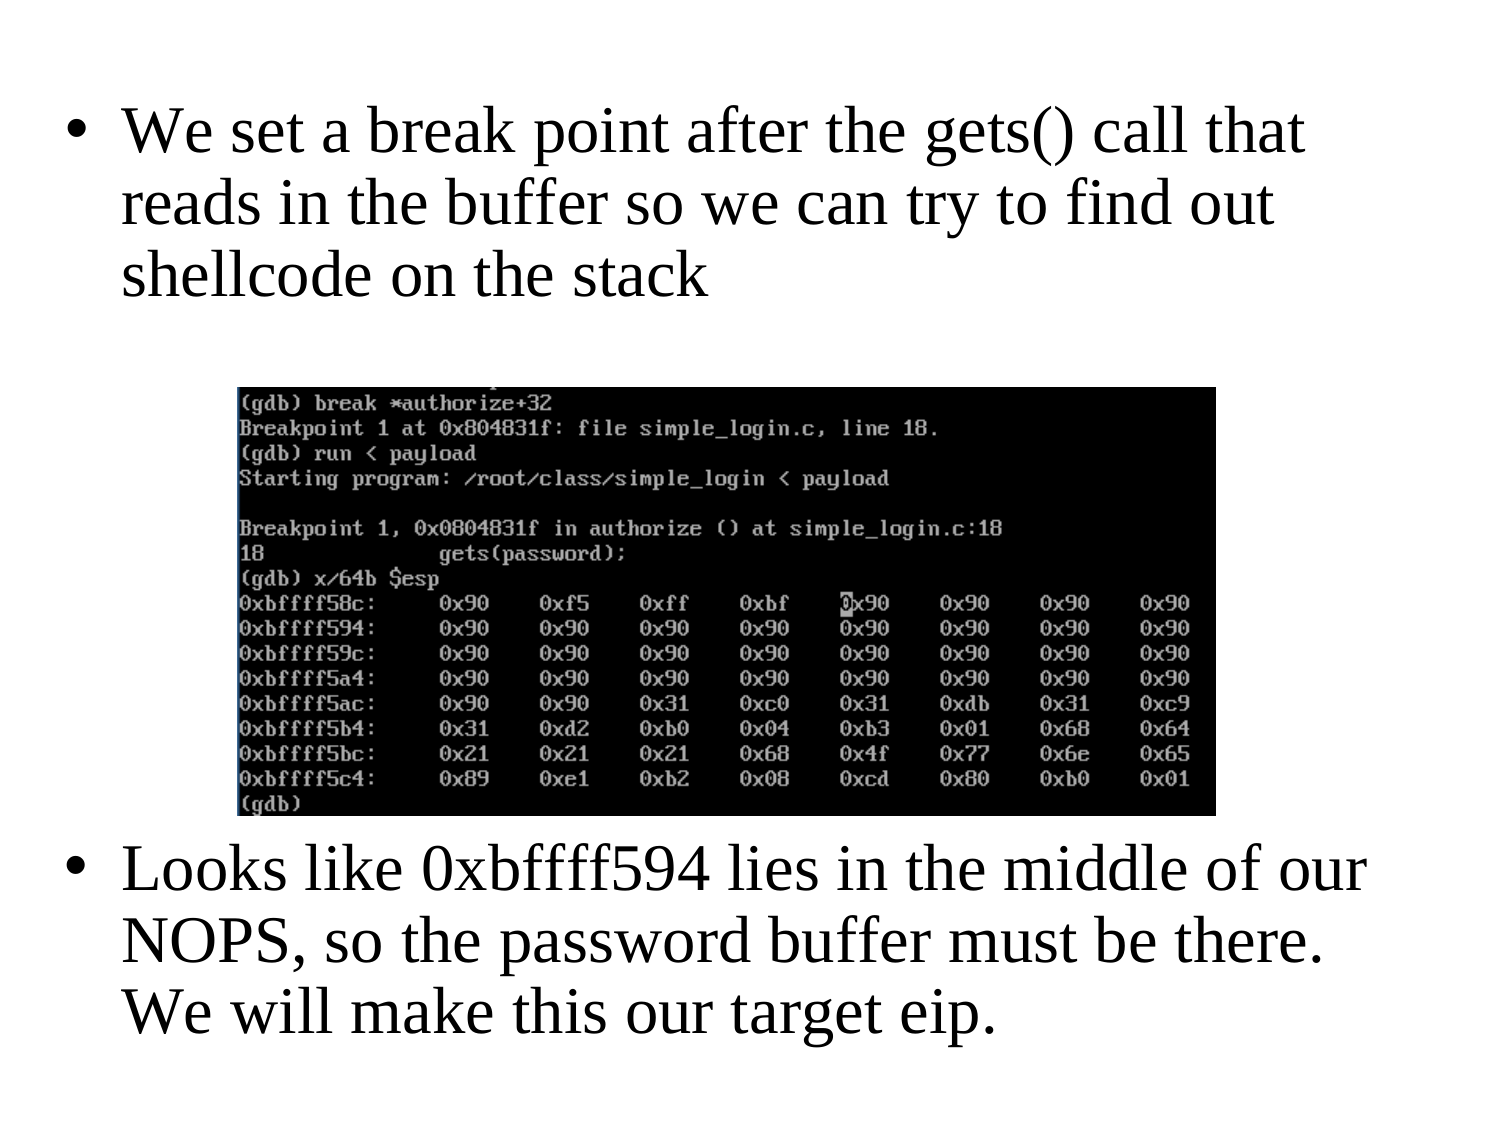

# We set a break point after the gets() call that reads in the buffer so we can try to find out shellcode on the stack
Looks like 0xbffff594 lies in the middle of our NOPS, so the password buffer must be there. We will make this our target eip.